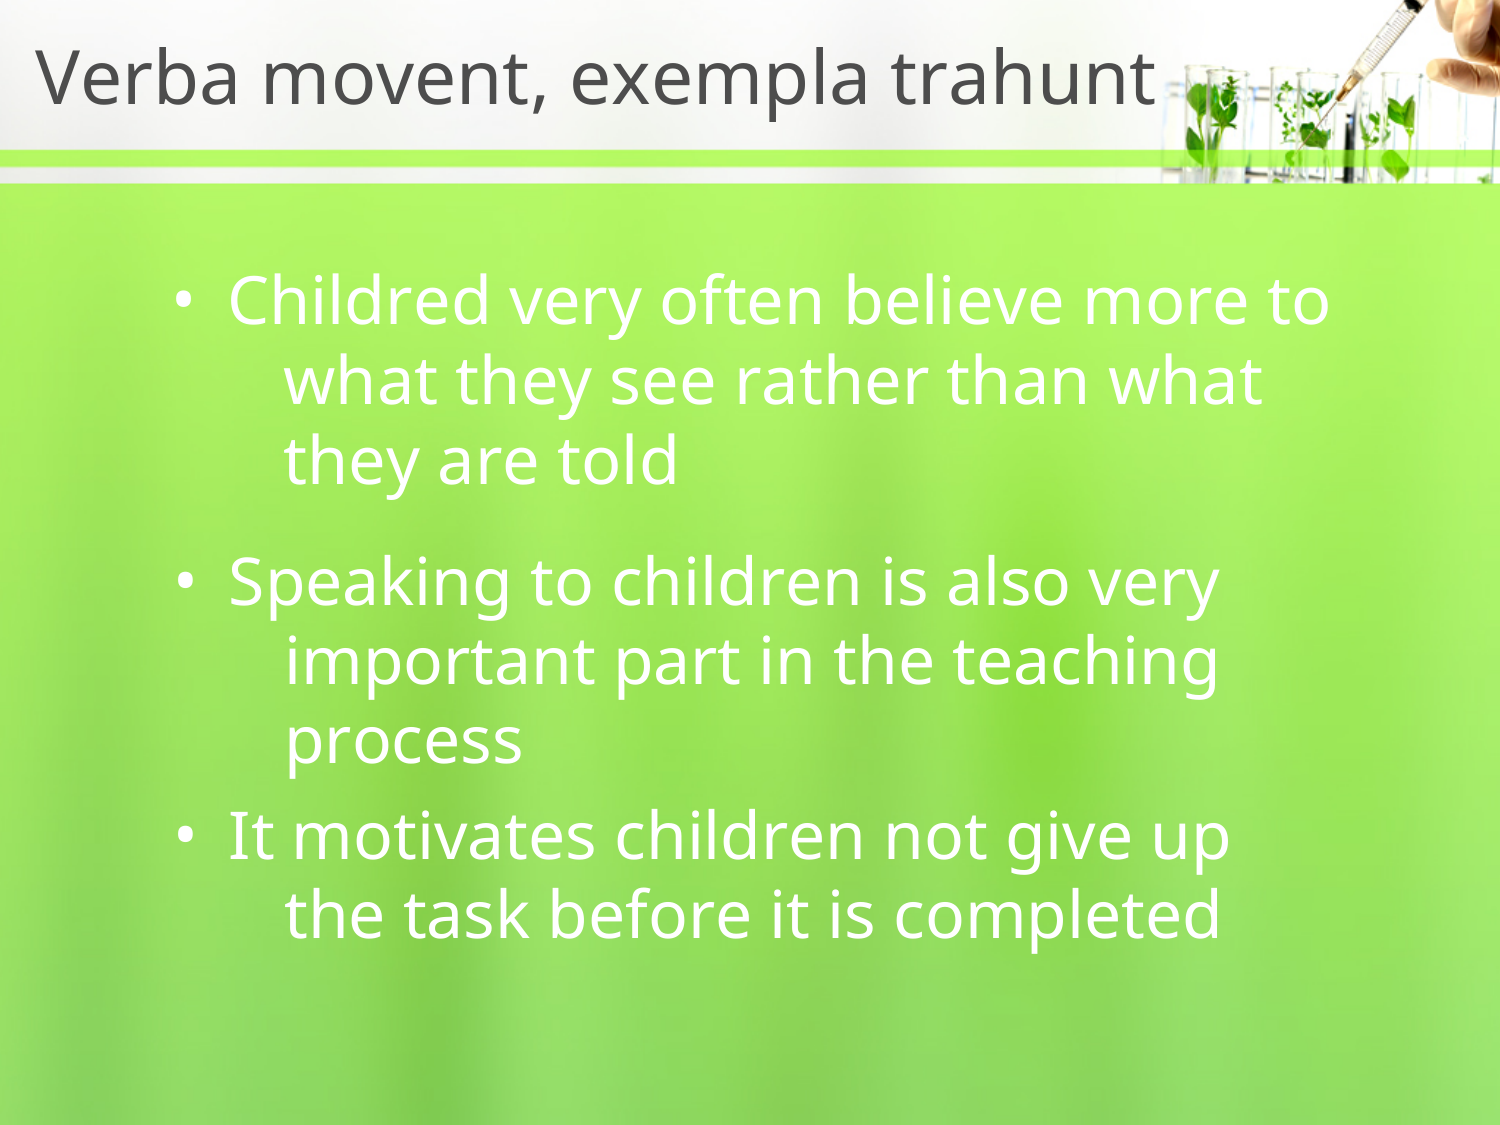

# Verba movent, exempla trahunt
Childred very often believe more to what they see rather than what they are told
Speaking to children is also very important part in the teaching process
It motivates children not give up the task before it is completed